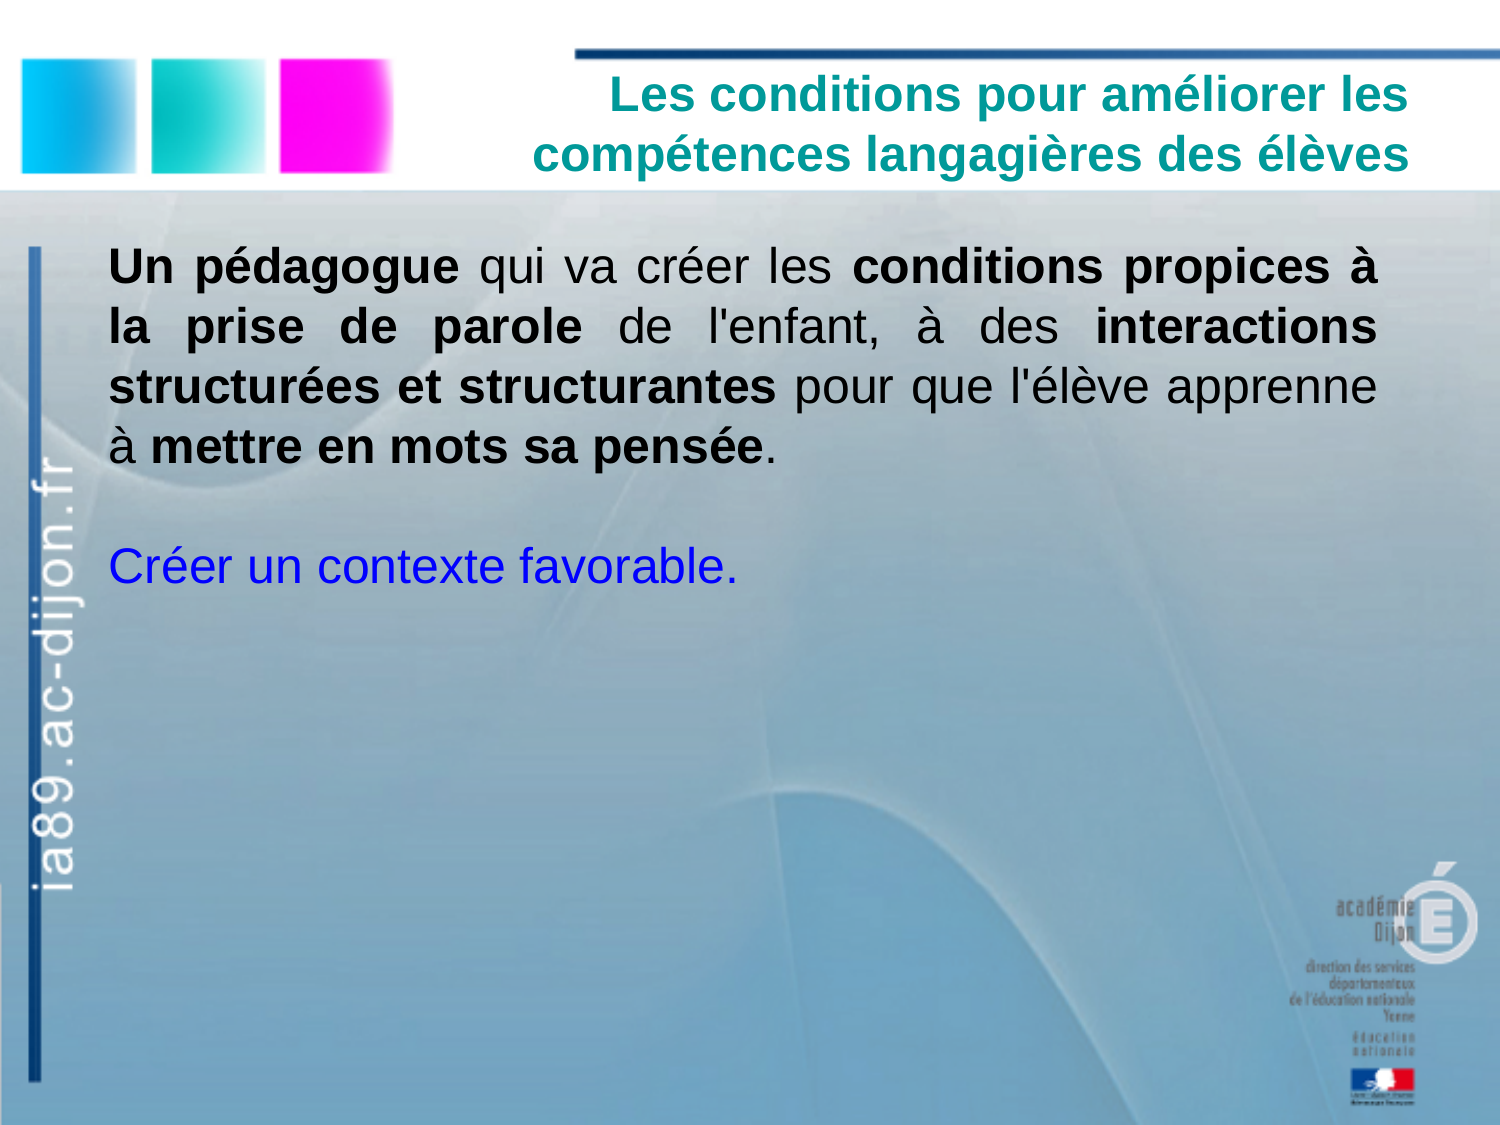

# Les conditions pour améliorer les compétences langagières des élèves
Un pédagogue qui va créer les conditions propices à la prise de parole de l'enfant, à des interactions structurées et structurantes pour que l'élève apprenne à mettre en mots sa pensée.
Créer un contexte favorable.